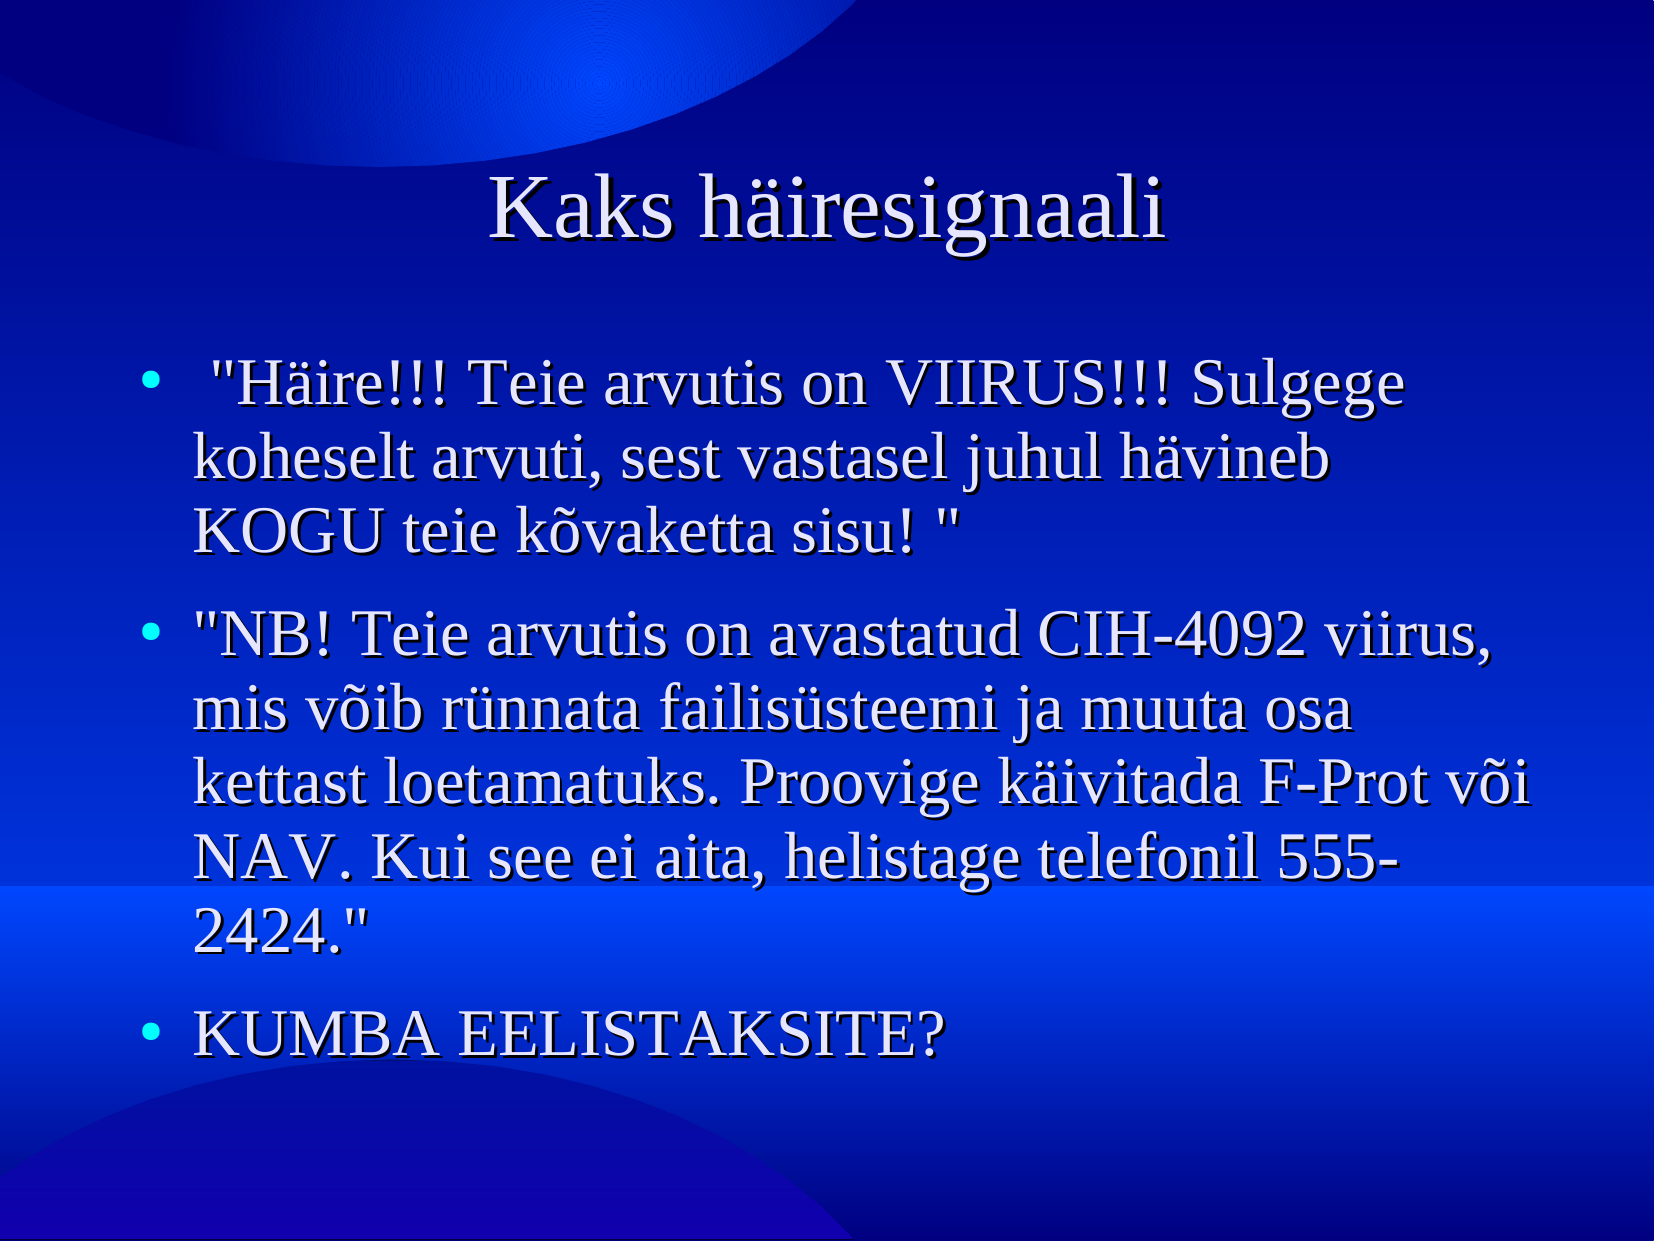

# Kaks häiresignaali
 "Häire!!! Teie arvutis on VIIRUS!!! Sulgege koheselt arvuti, sest vastasel juhul hävineb KOGU teie kõvaketta sisu! "
"NB! Teie arvutis on avastatud CIH-4092 viirus, mis võib rünnata failisüsteemi ja muuta osa kettast loetamatuks. Proovige käivitada F-Prot või NAV. Kui see ei aita, helistage telefonil 555-2424."
KUMBA EELISTAKSITE?